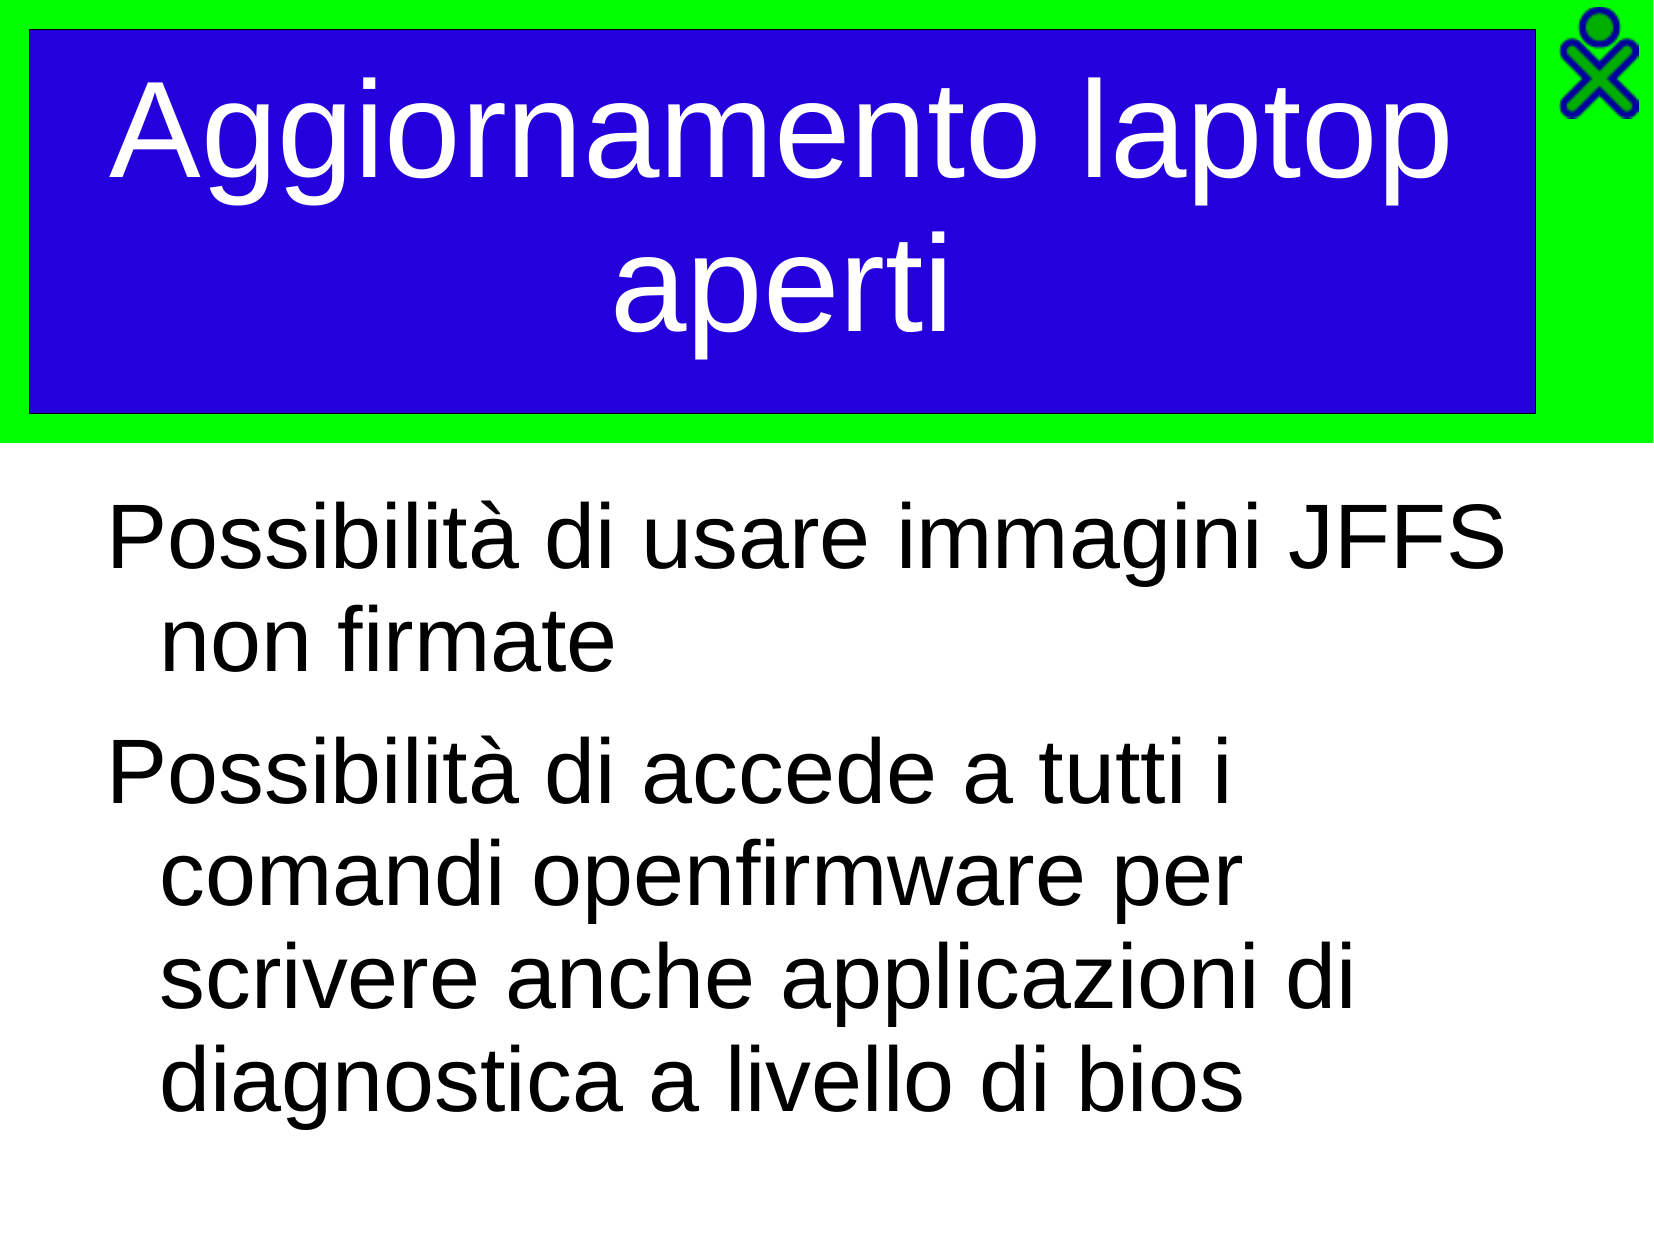

# Aggiornamento laptop aperti
Possibilità di usare immagini JFFS non firmate
Possibilità di accede a tutti i comandi openfirmware per scrivere anche applicazioni di diagnostica a livello di bios